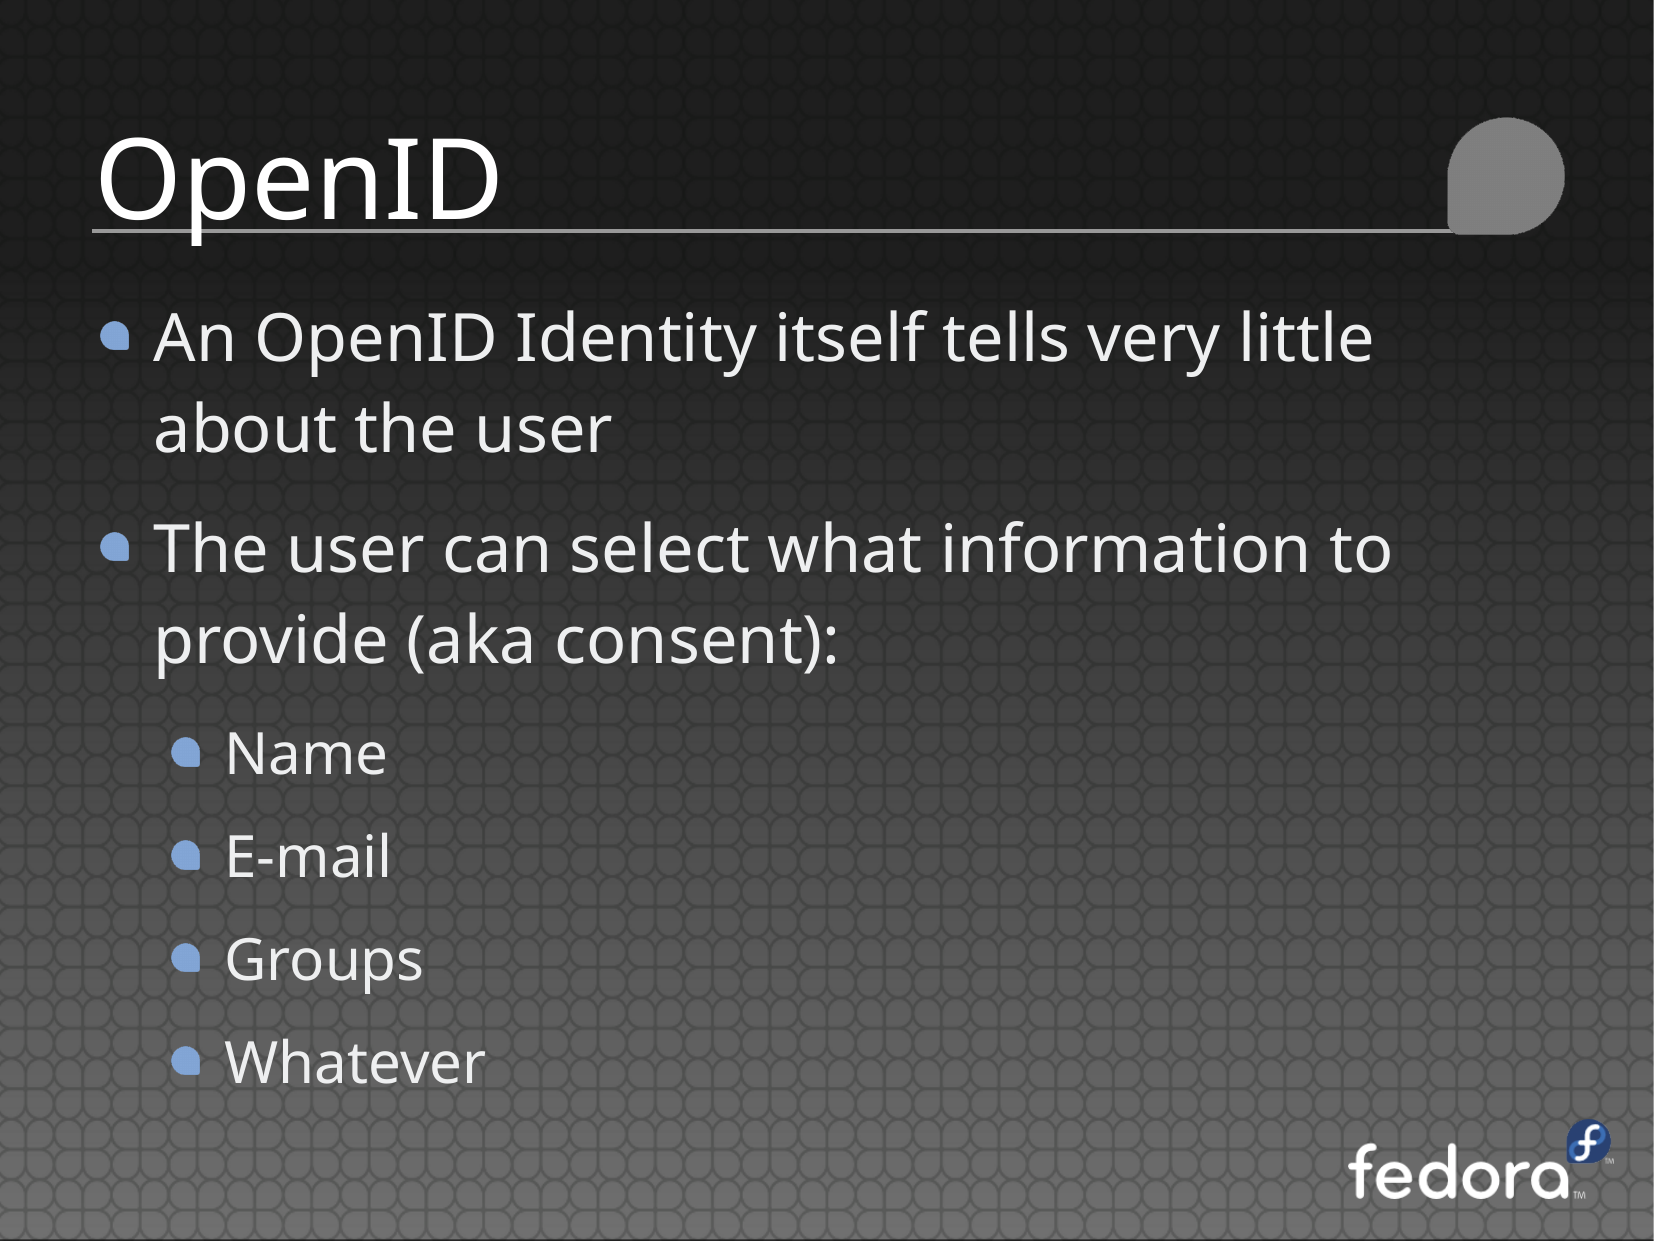

OpenID
# An OpenID Identity itself tells very little about the user
The user can select what information to provide (aka consent):
Name
E-mail
Groups
Whatever